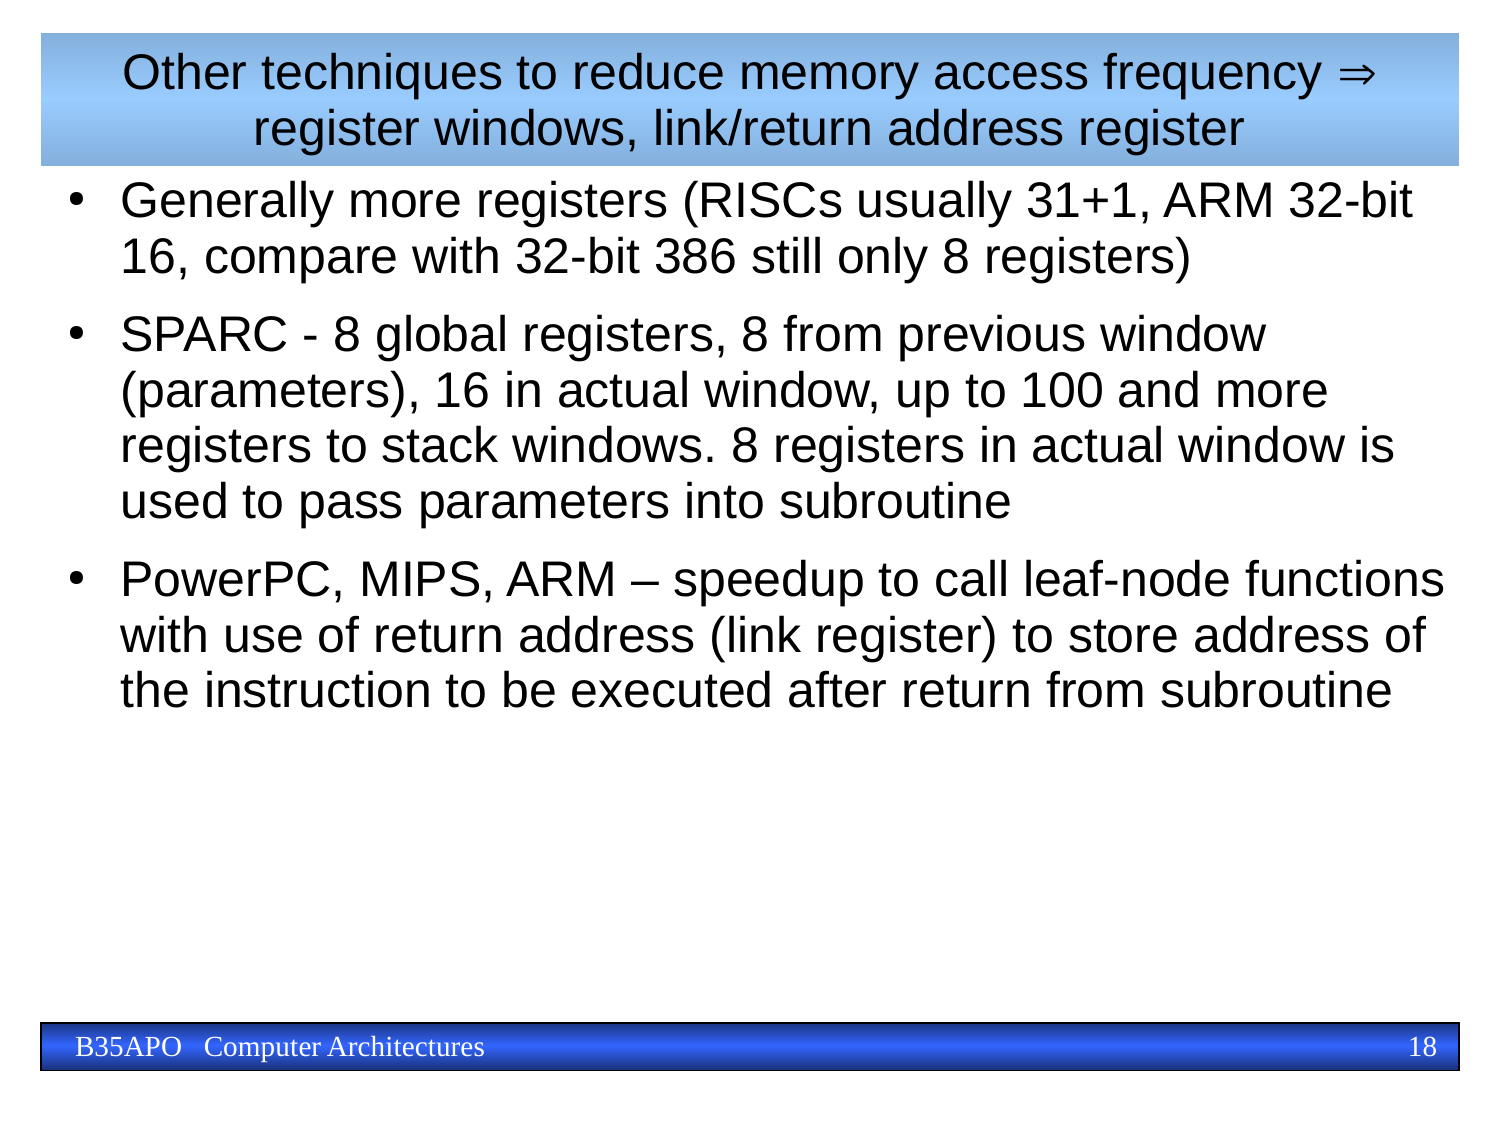

# Other techniques to reduce memory access frequency ⇒ register windows, link/return address register
Generally more registers (RISCs usually 31+1, ARM 32-bit 16, compare with 32-bit 386 still only 8 registers)
SPARC - 8 global registers, 8 from previous window (parameters), 16 in actual window, up to 100 and more registers to stack windows. 8 registers in actual window is used to pass parameters into subroutine
PowerPC, MIPS, ARM – speedup to call leaf-node functions with use of return address (link register) to store address of the instruction to be executed after return from subroutine
B35APO Computer Architectures
18